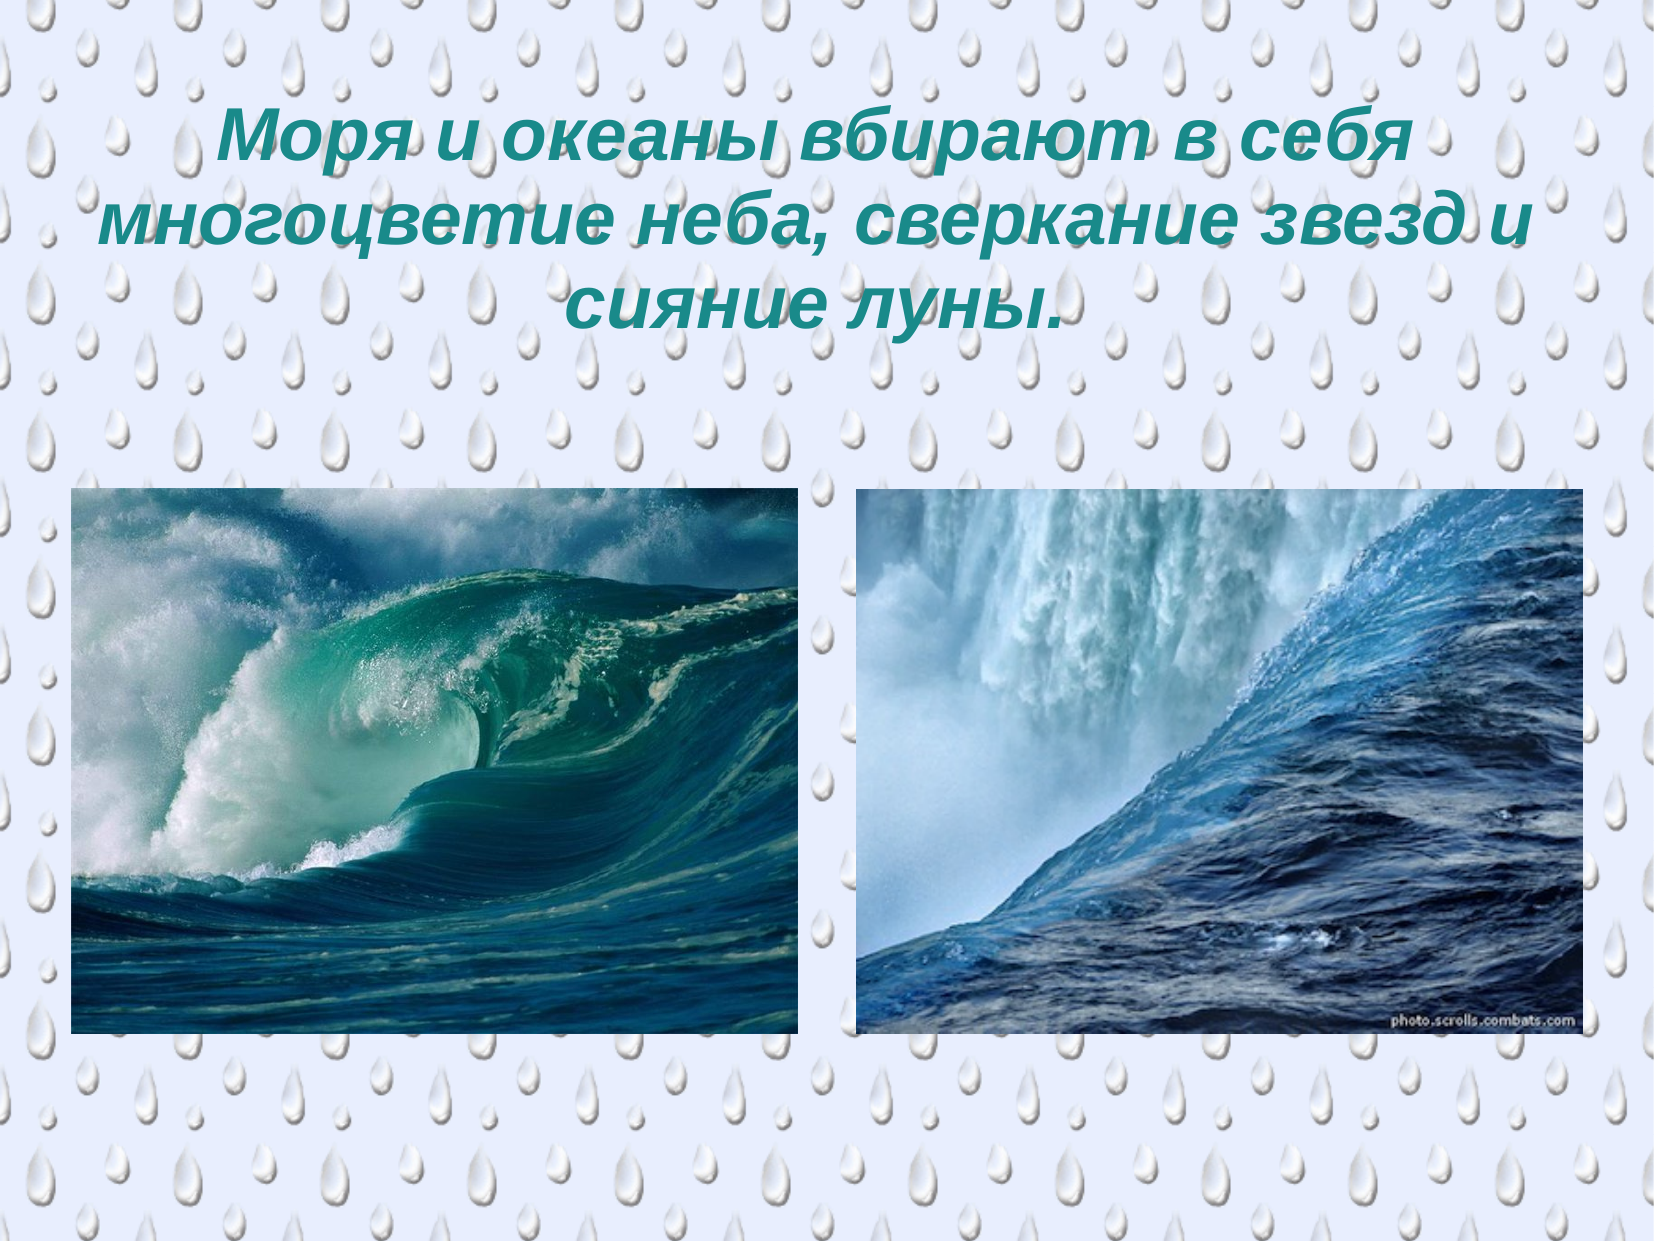

# Моря и океаны вбирают в себя многоцветие неба, сверкание звезд и сияние луны.